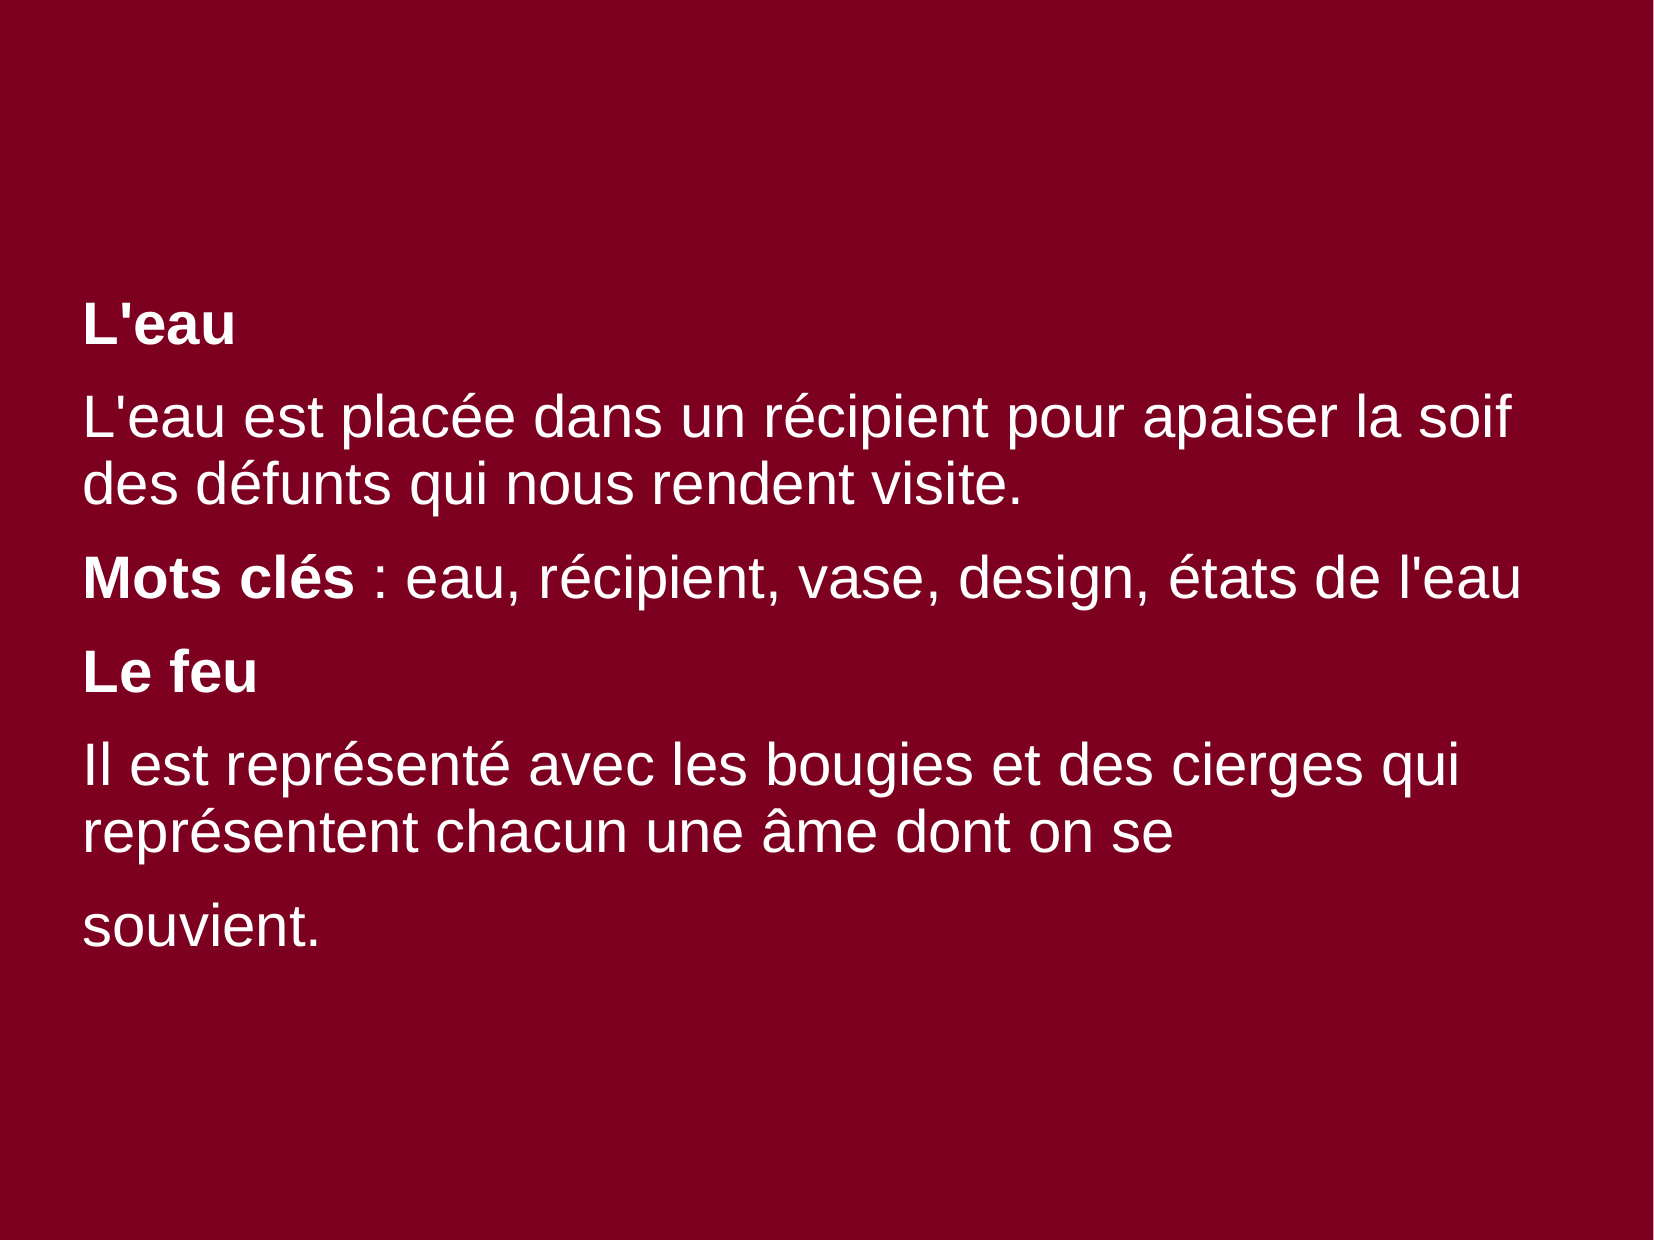

#
L'eau
L'eau est placée dans un récipient pour apaiser la soif des défunts qui nous rendent visite.
Mots clés : eau, récipient, vase, design, états de l'eau
Le feu
Il est représenté avec les bougies et des cierges qui représentent chacun une âme dont on se
souvient.